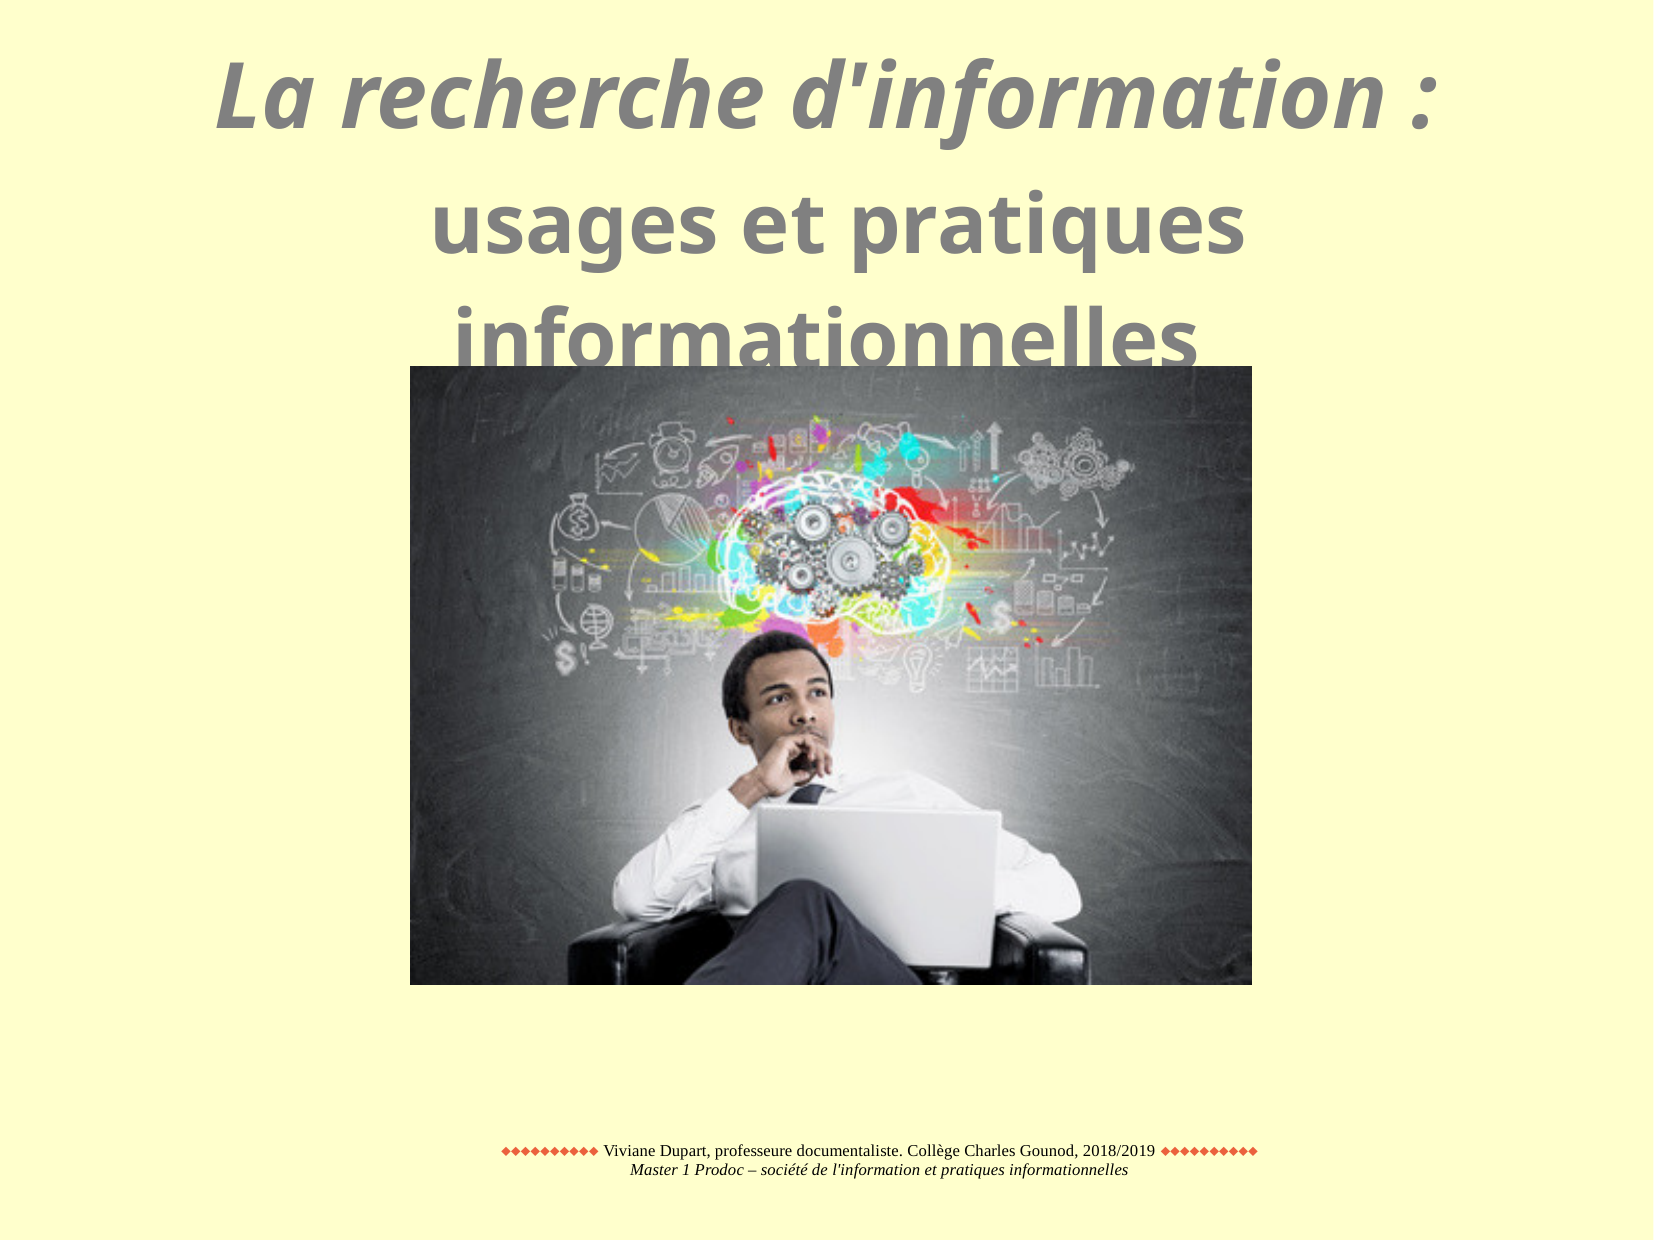

# La recherche d'information : usages et pratiques informationnelles
 Viviane Dupart, professeure documentaliste. Collège Charles Gounod, 2018/2019 
Master 1 Prodoc – société de l'information et pratiques informationnelles